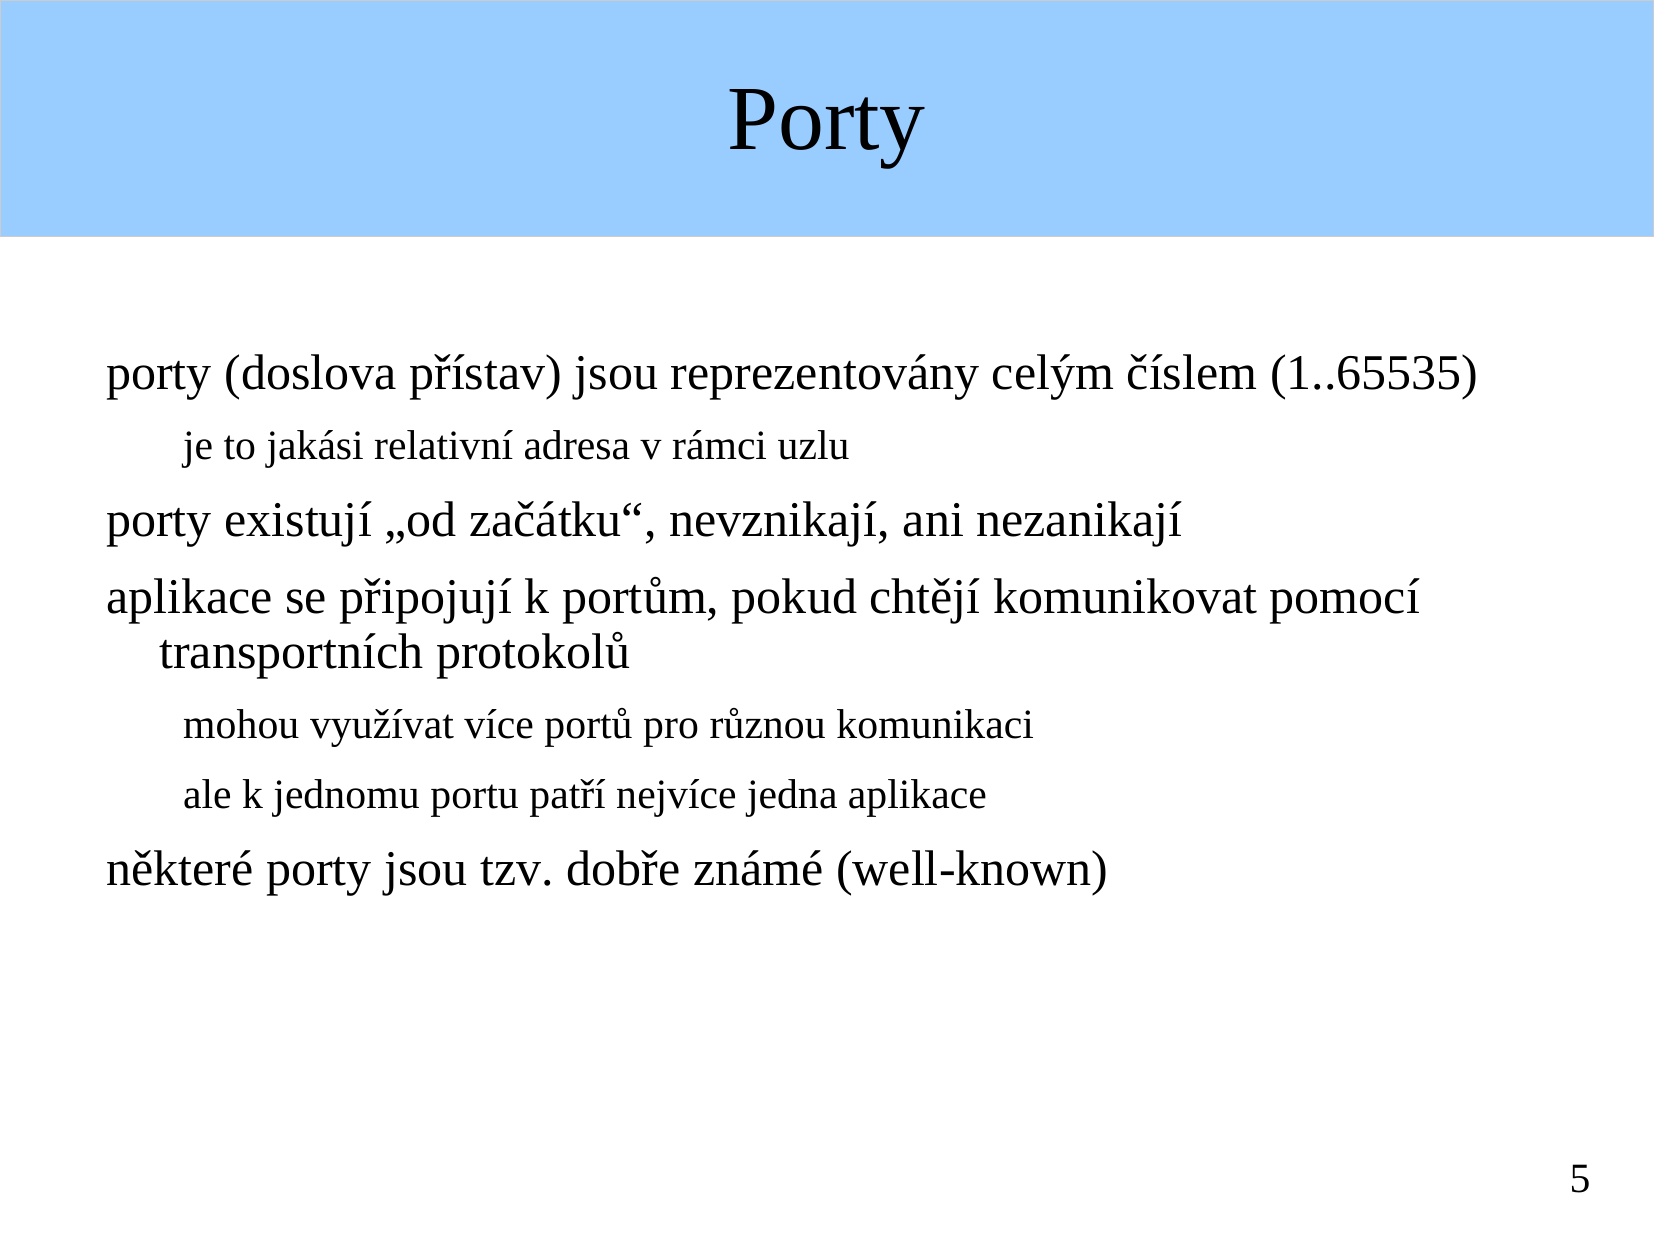

# Porty
porty (doslova přístav) jsou reprezentovány celým číslem (1..65535)
je to jakási relativní adresa v rámci uzlu
porty existují „od začátku“, nevznikají, ani nezanikají
aplikace se připojují k portům, pokud chtějí komunikovat pomocí transportních protokolů
mohou využívat více portů pro různou komunikaci
ale k jednomu portu patří nejvíce jedna aplikace
některé porty jsou tzv. dobře známé (well-known)